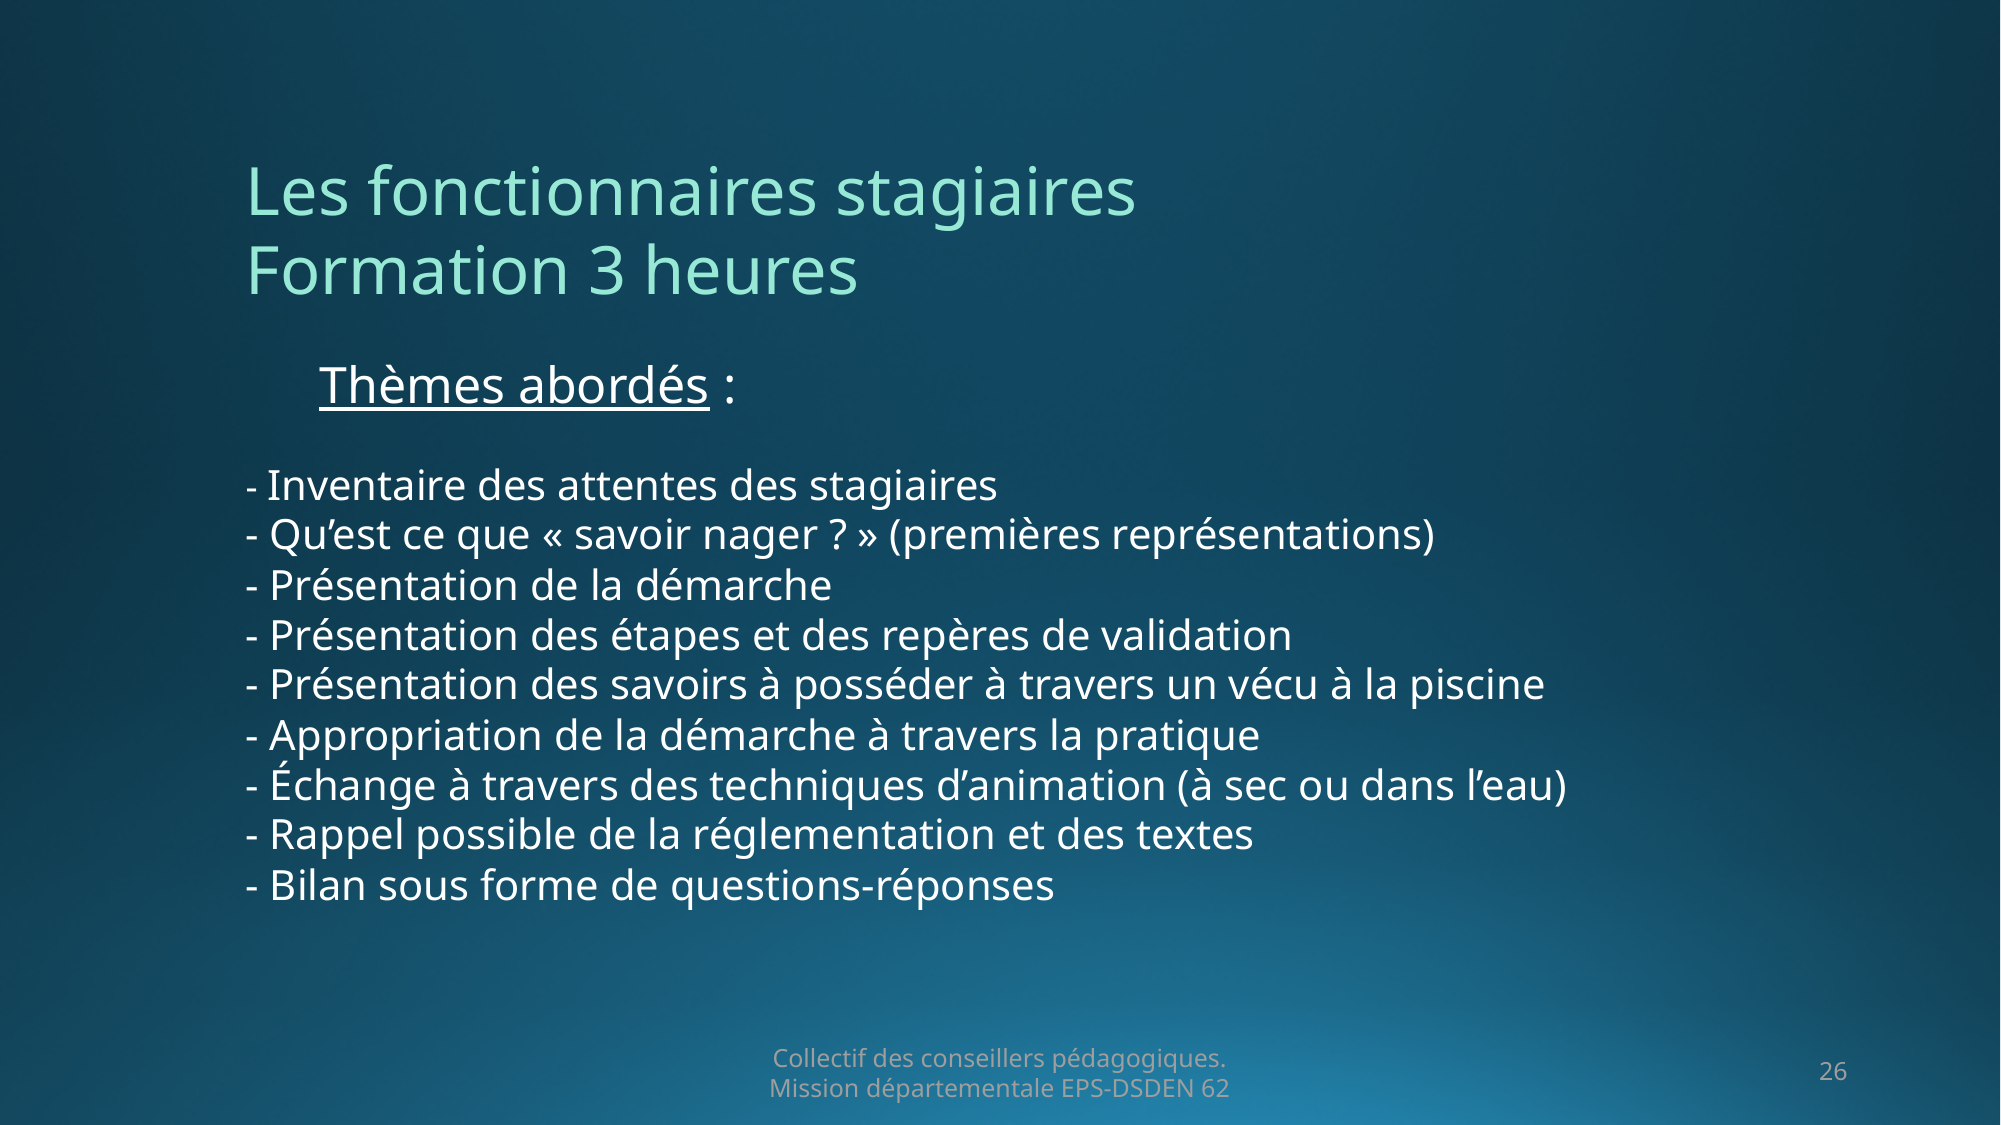

Les fonctionnaires stagiaires
Formation 3 heures
	Thèmes abordés :
- Inventaire des attentes des stagiaires
- Qu’est ce que « savoir nager ? » (premières représentations)
- Présentation de la démarche
- Présentation des étapes et des repères de validation
- Présentation des savoirs à posséder à travers un vécu à la piscine
- Appropriation de la démarche à travers la pratique
- Échange à travers des techniques d’animation (à sec ou dans l’eau)
- Rappel possible de la réglementation et des textes
- Bilan sous forme de questions-réponses
Collectif des conseillers pédagogiques.
Mission départementale EPS-DSDEN 62